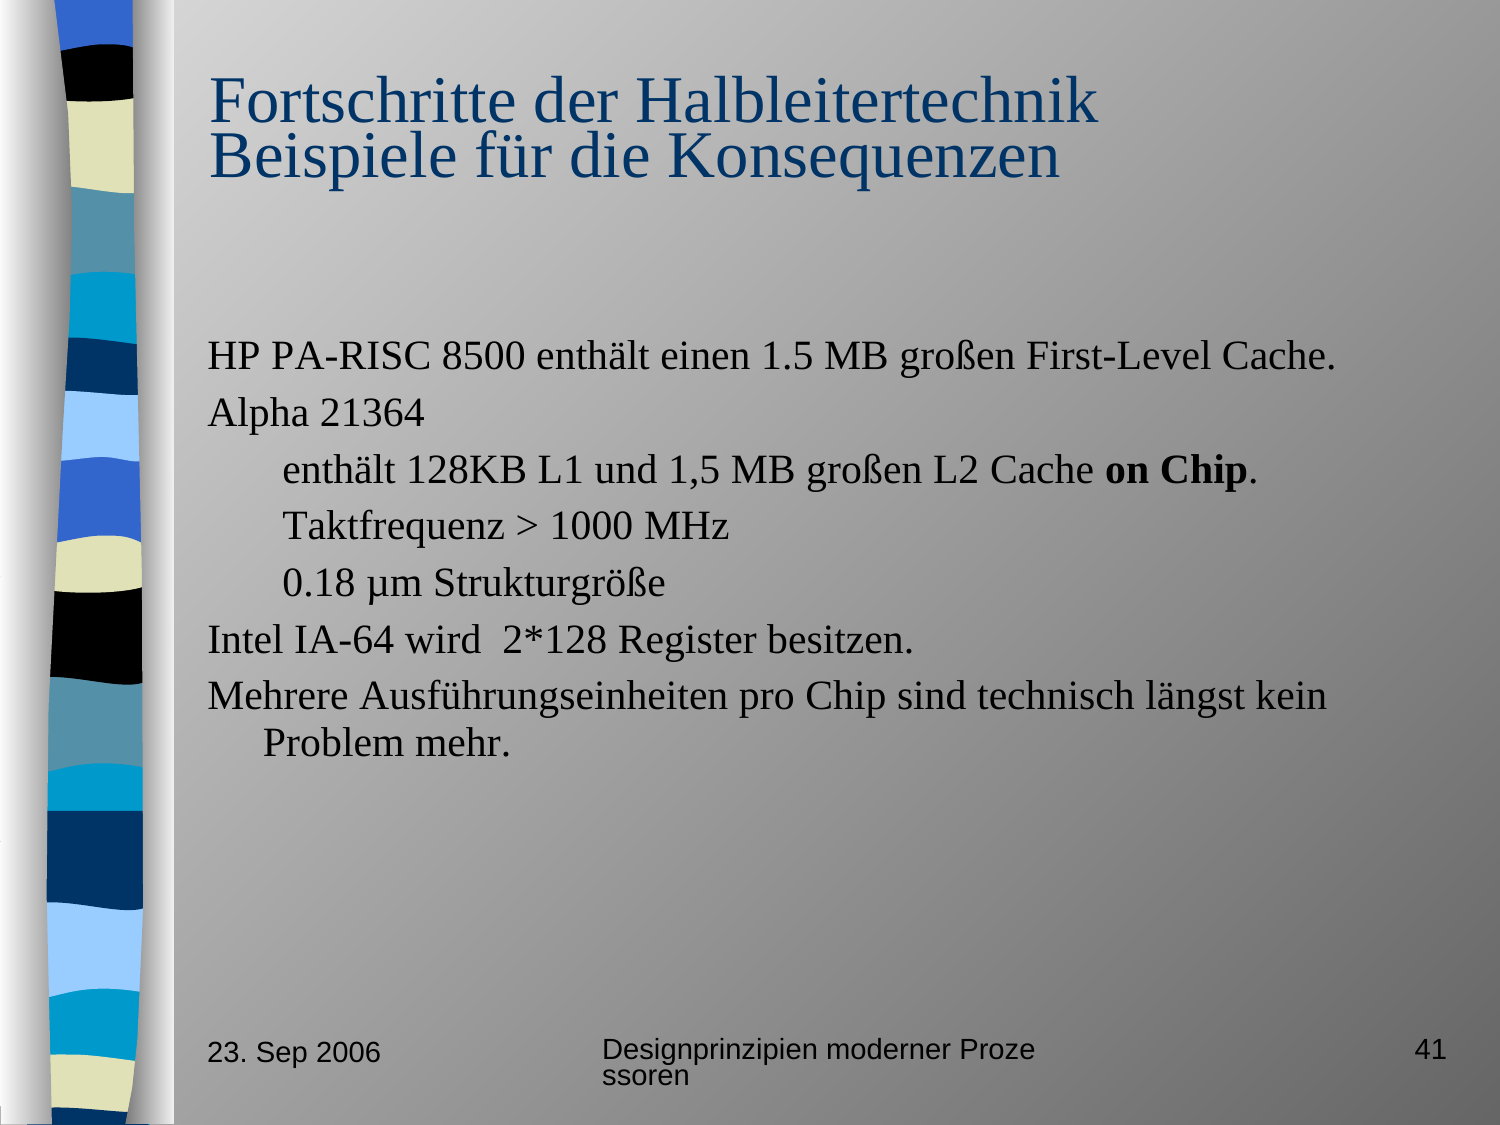

# Fortschritte der Halbleitertechnik Beispiele für die Konsequenzen
HP PA-RISC 8500 enthält einen 1.5 MB großen First-Level Cache.
Alpha 21364
enthält 128KB L1 und 1,5 MB großen L2 Cache on Chip.
Taktfrequenz > 1000 MHz
0.18 µm Strukturgröße
Intel IA-64 wird 2*128 Register besitzen.
Mehrere Ausführungseinheiten pro Chip sind technisch längst kein Problem mehr.
Designprinzipien moderner Prozessoren
41